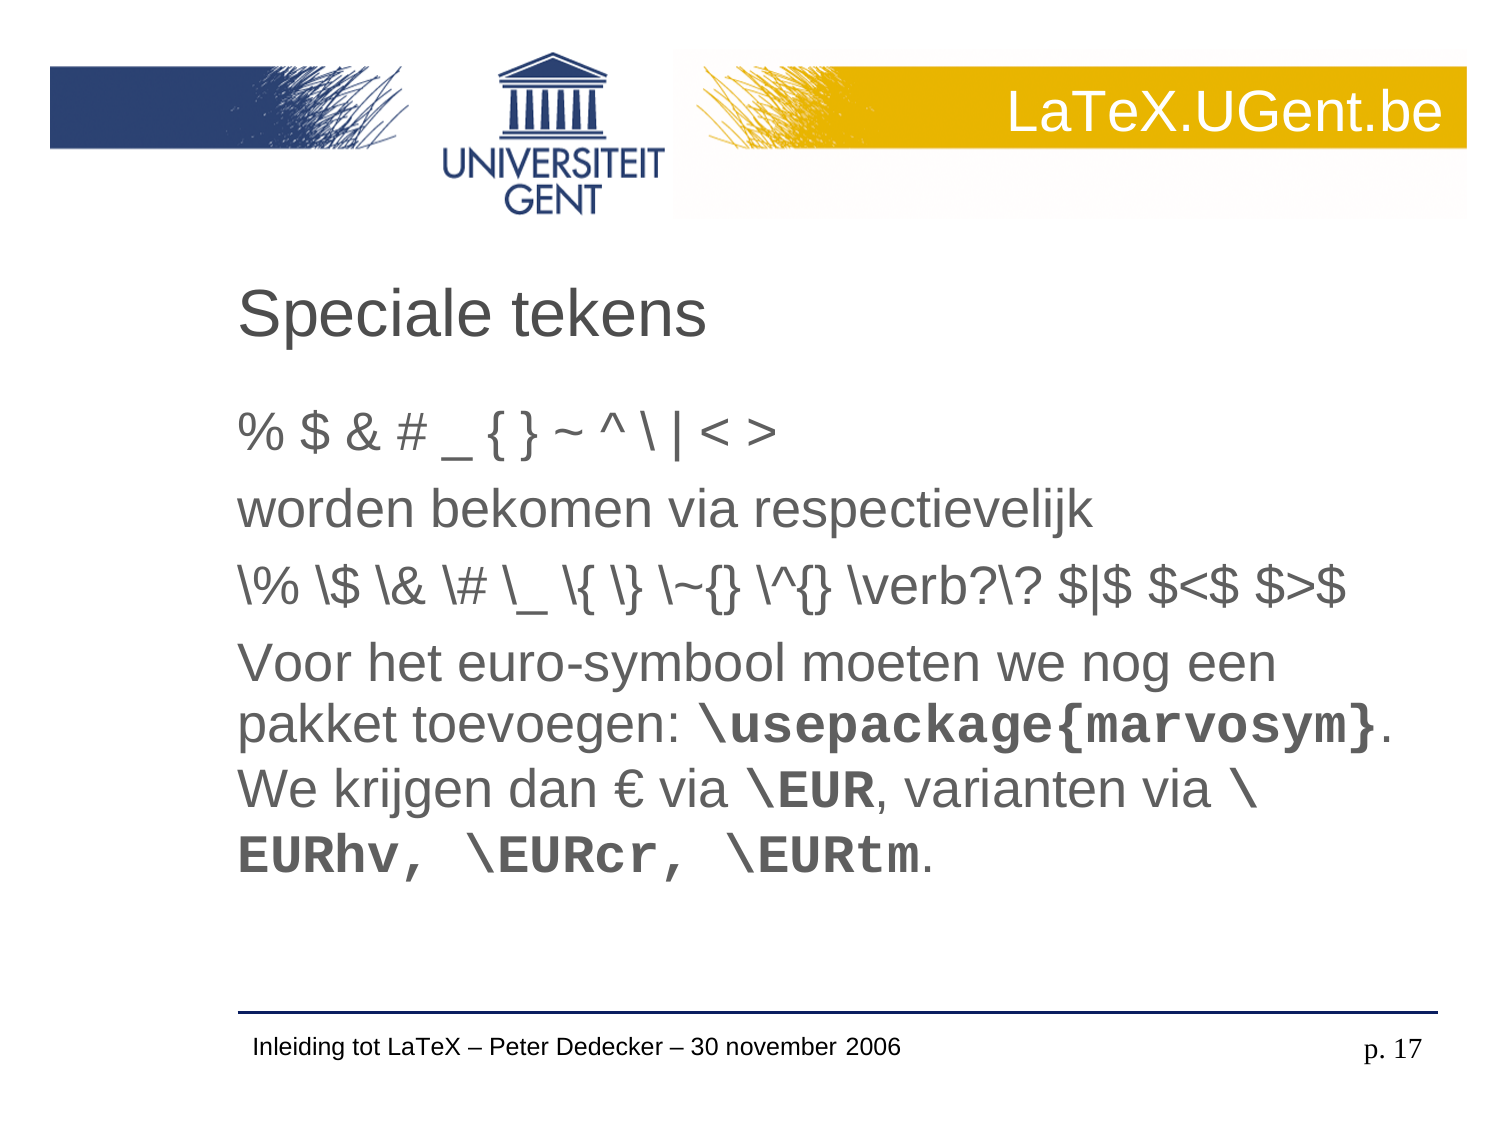

# Speciale tekens
% $ & # _ { } ~ ^ \ | < >
worden bekomen via respectievelijk
\% \$ \& \# \_ \{ \} \~{} \^{} \verb?\? $|$ $<$ $>$
Voor het euro-symbool moeten we nog een pakket toevoegen: \usepackage{marvosym}. We krijgen dan € via \EUR, varianten via \EURhv, \EURcr, \EURtm.
17